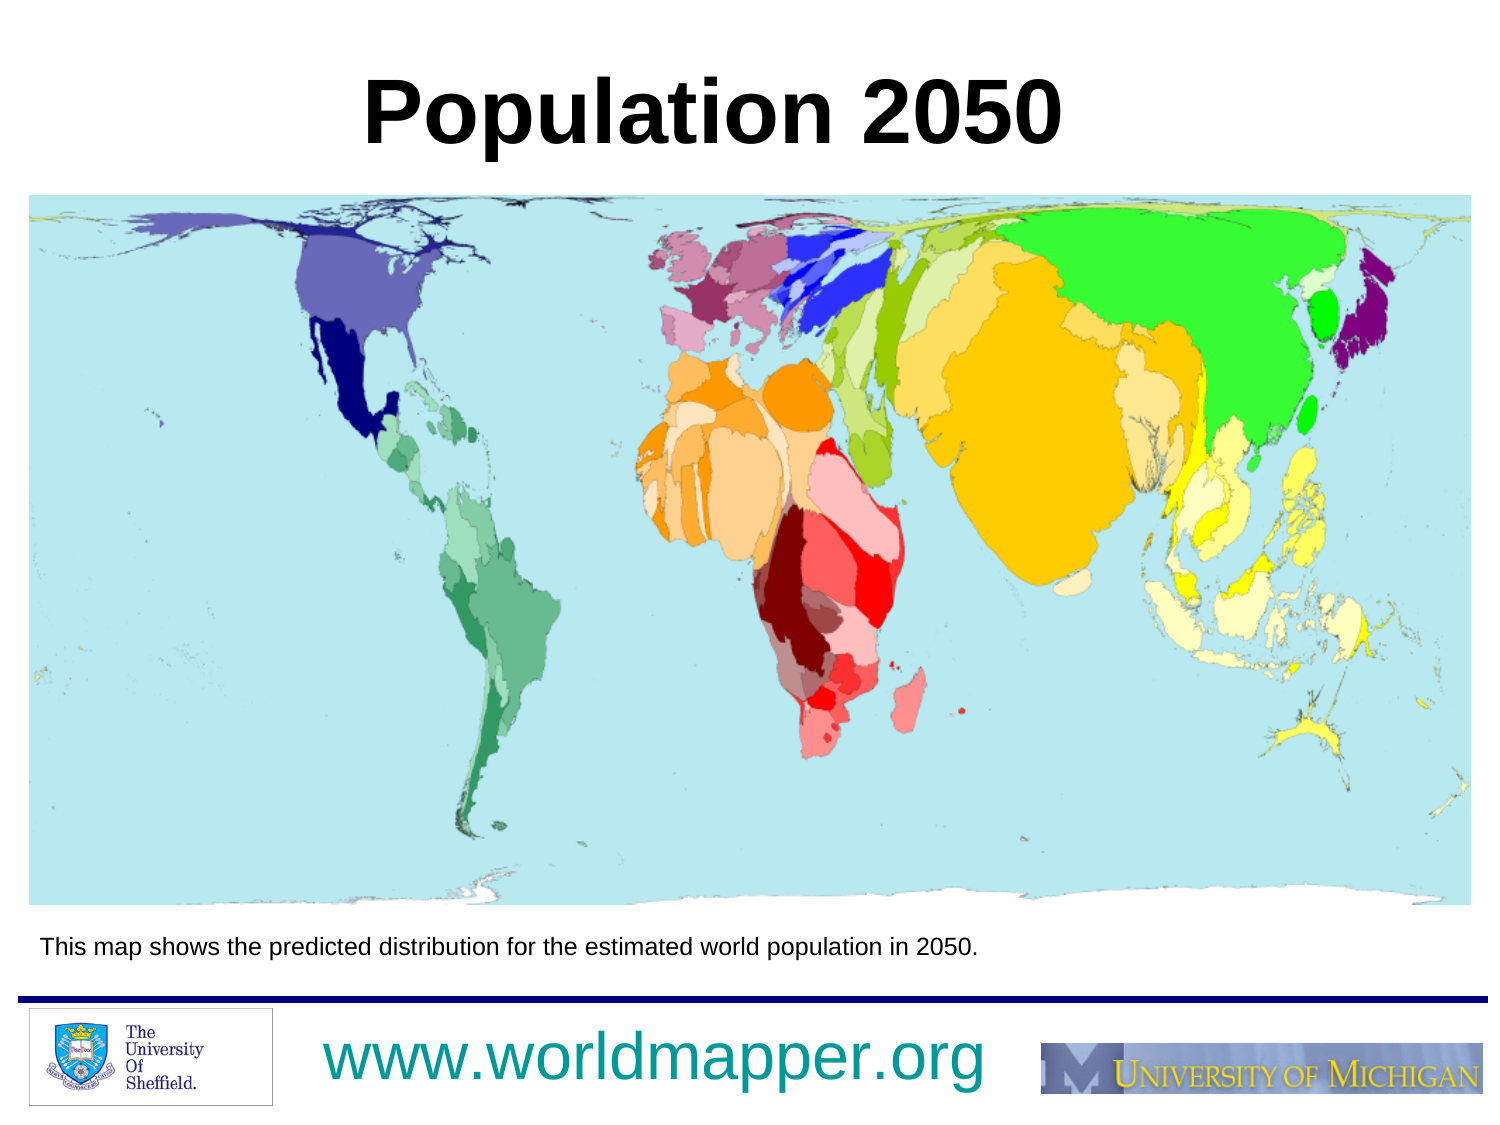

# Population 2050
This map shows the predicted distribution for the estimated world population in 2050.